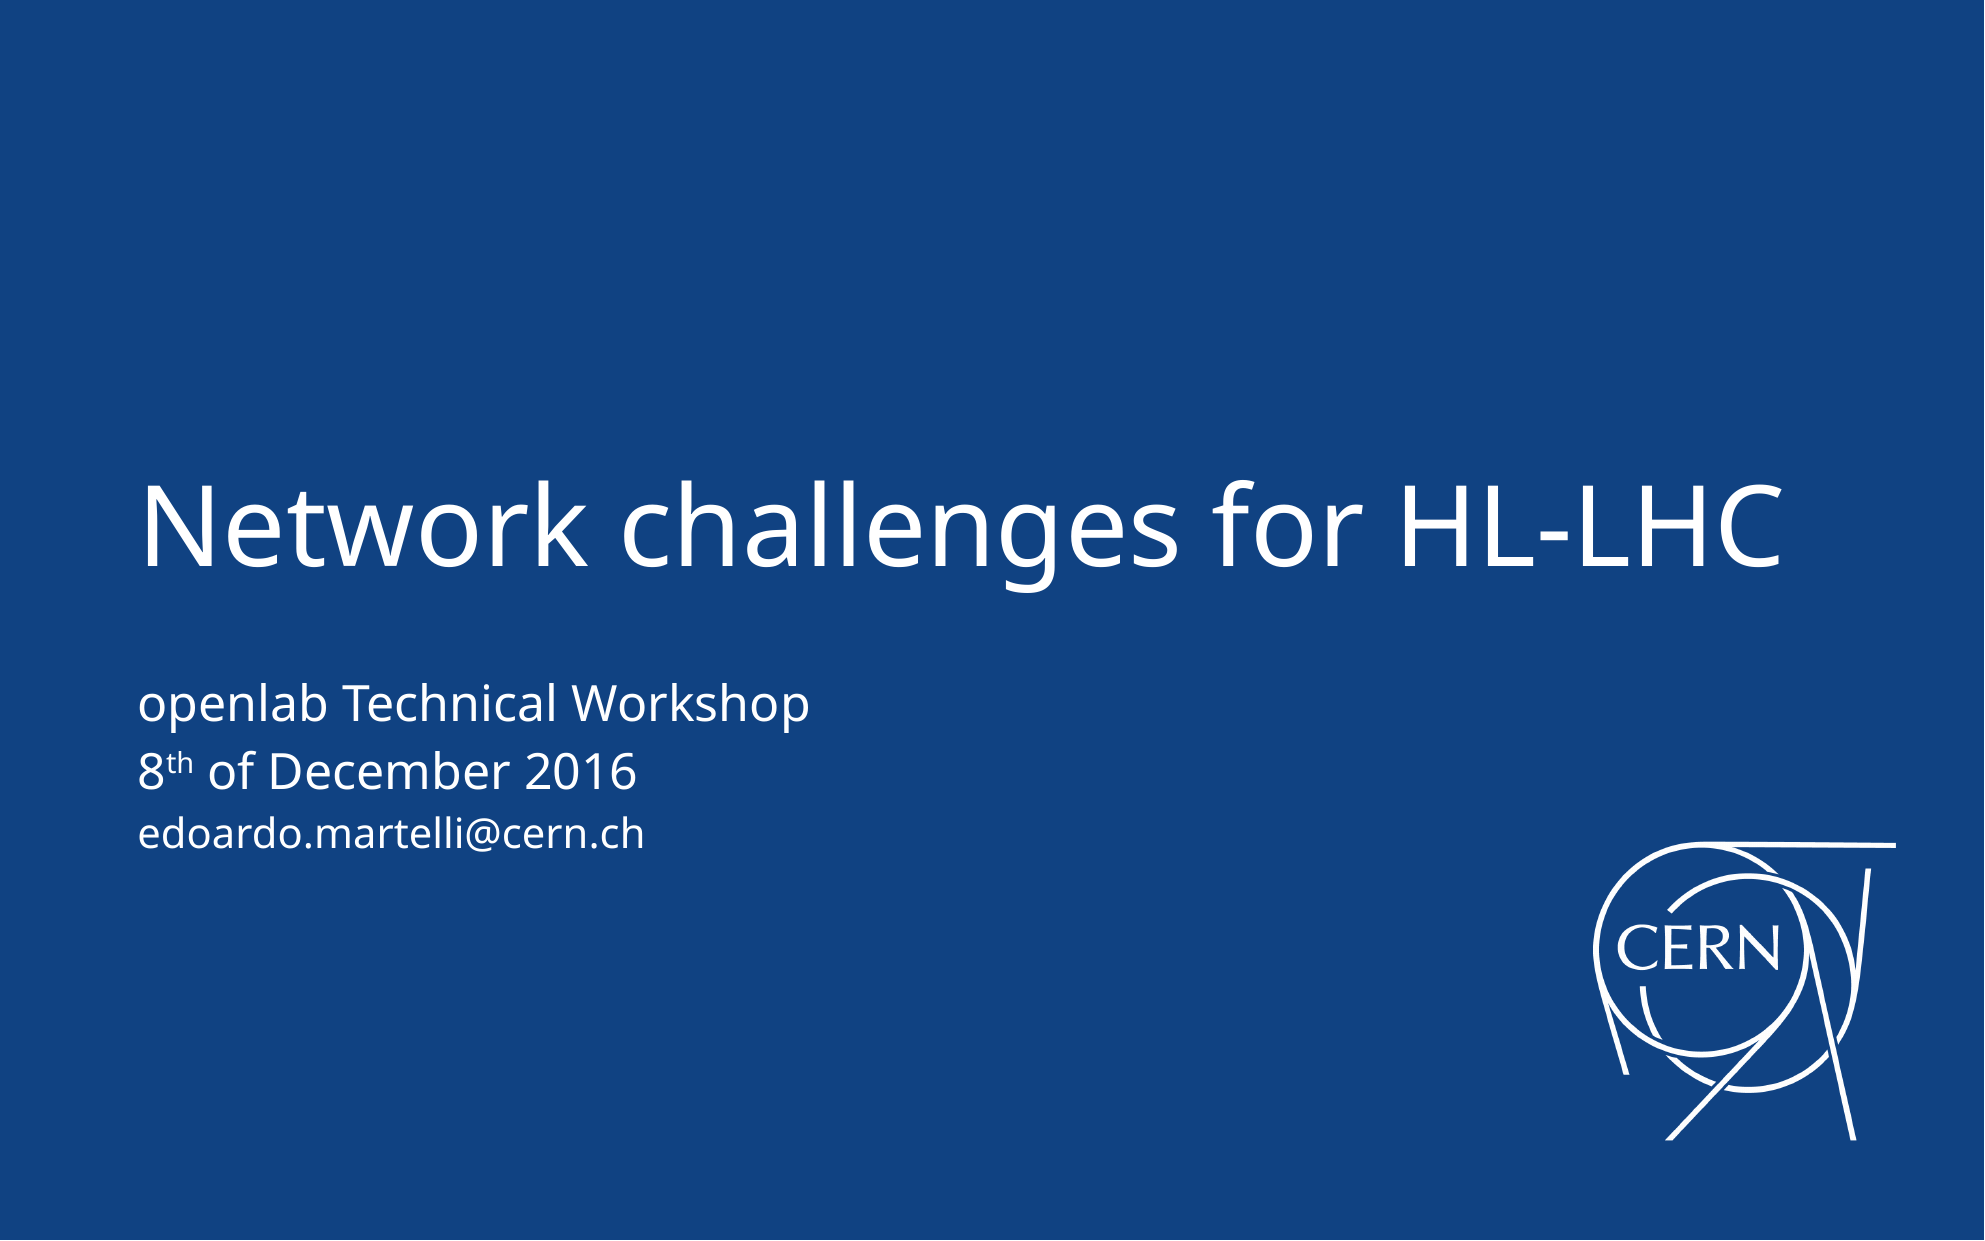

# Network challenges for HL-LHC openlab Technical Workshop 8th of December 2016 edoardo.martelli@cern.ch